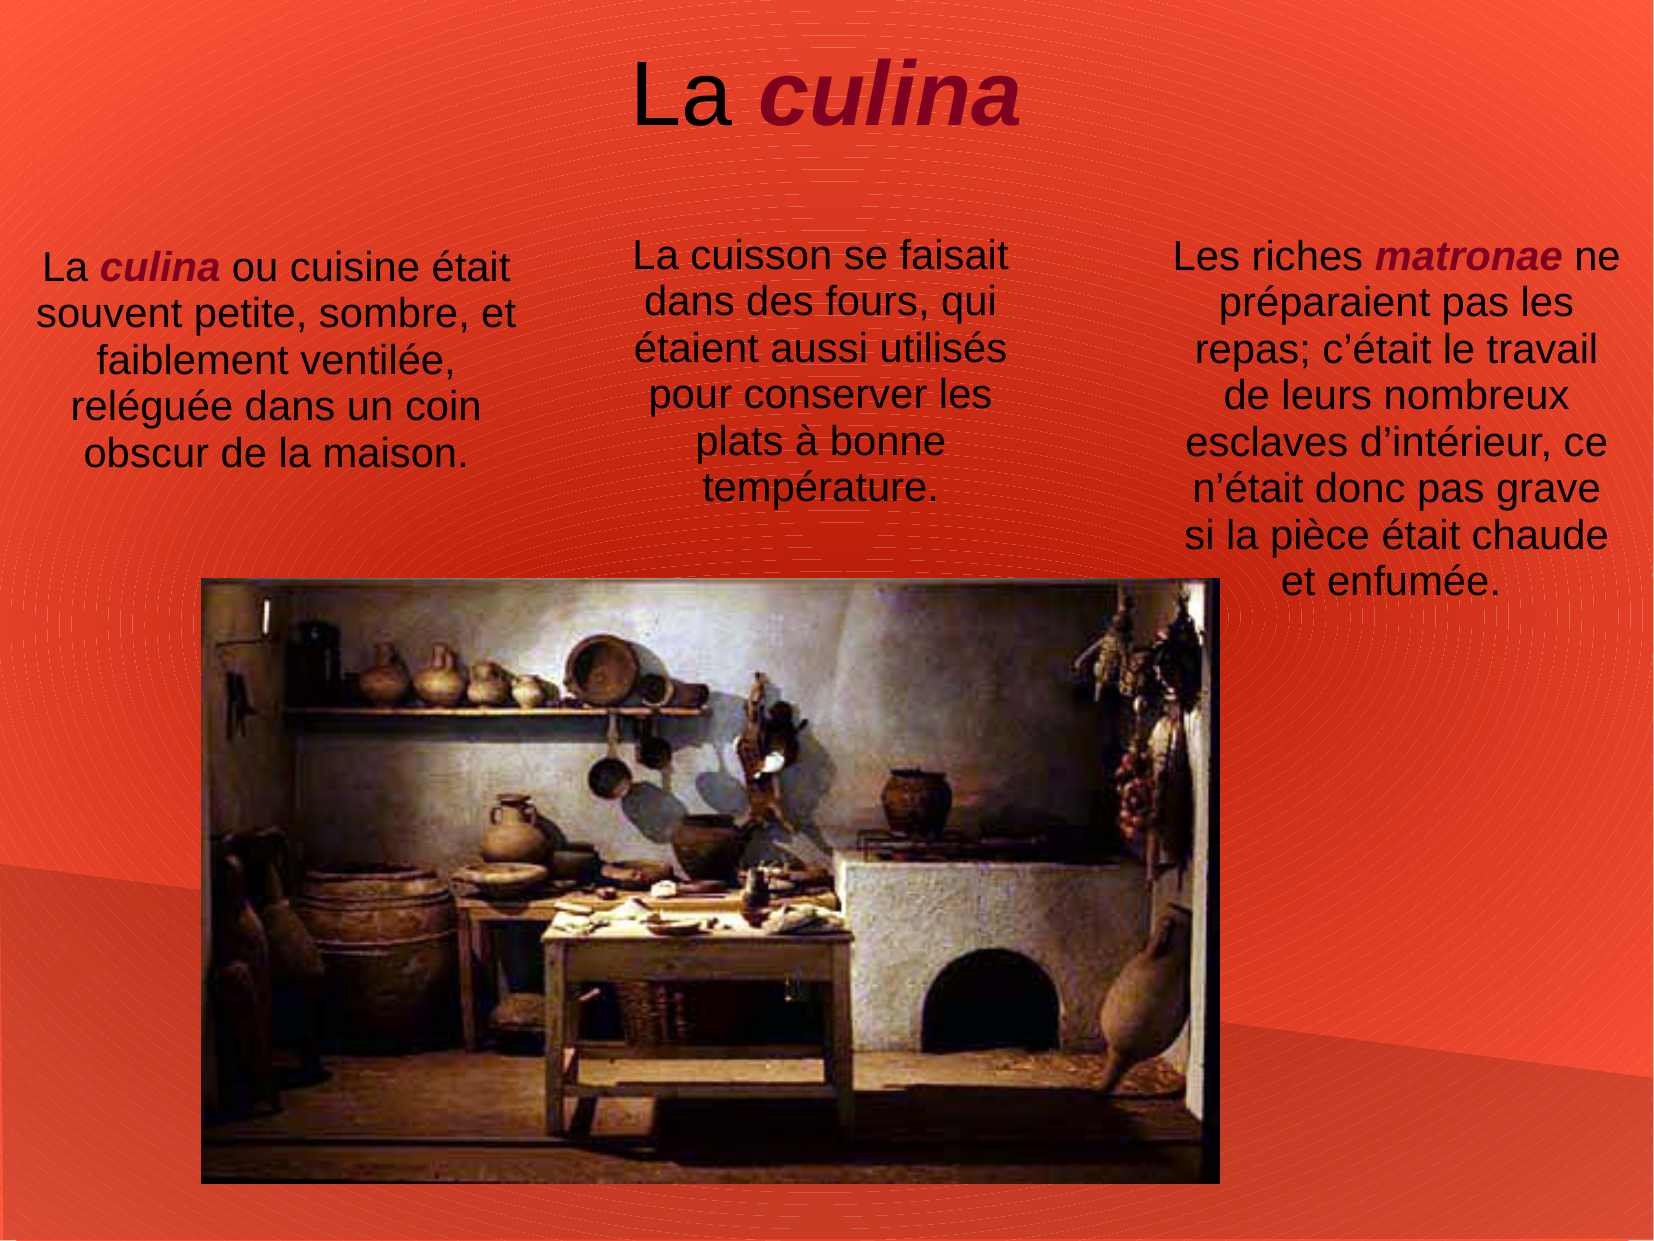

La culina
La cuisson se faisait dans des fours, qui étaient aussi utilisés pour conserver les plats à bonne température.
Les riches matronae ne préparaient pas les repas; c’était le travail de leurs nombreux esclaves d’intérieur, ce n’était donc pas grave si la pièce était chaude et enfumée.
La culina ou cuisine était souvent petite, sombre, et faiblement ventilée, reléguée dans un coin obscur de la maison.